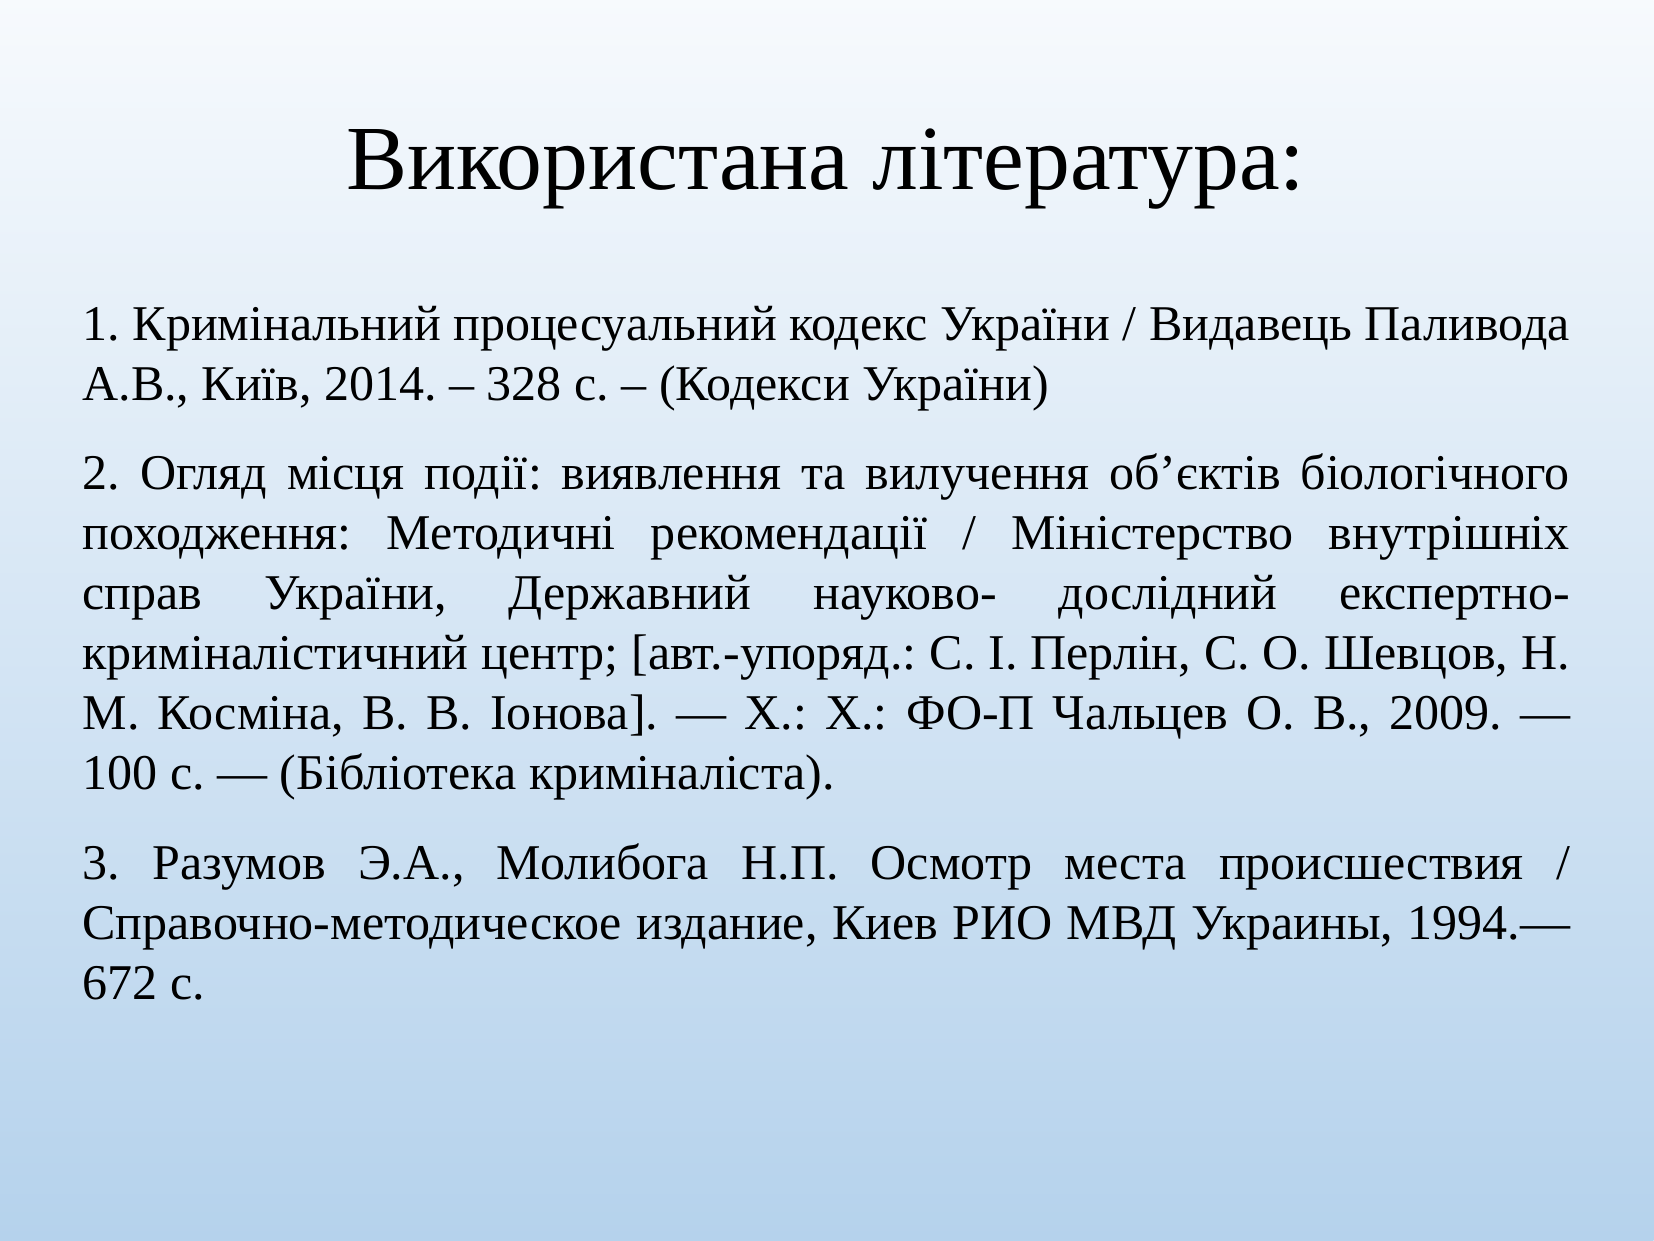

# Використана література:
1. Кримінальний процесуальний кодекс України / Видавець Паливода А.В., Київ, 2014. – 328 с. – (Кодекси України)
2. Огляд місця події: виявлення та вилучення об’єктів біологічного походження: Методичні рекомендації / Міністерство внутрішніх справ України, Державний науково- дослідний експертно-криміналістичний центр; [авт.-упоряд.: С. І. Перлін, С. О. Шевцов, Н. М. Косміна, В. В. Іонова]. — Х.: Х.: ФО-П Чальцев О. В., 2009. — 100 с. — (Бібліотека криміналіста).
3. Разумов Э.А., Молибога Н.П. Осмотр места происшествия / Справочно-методическое издание, Киев РИО МВД Украины, 1994.— 672 с.